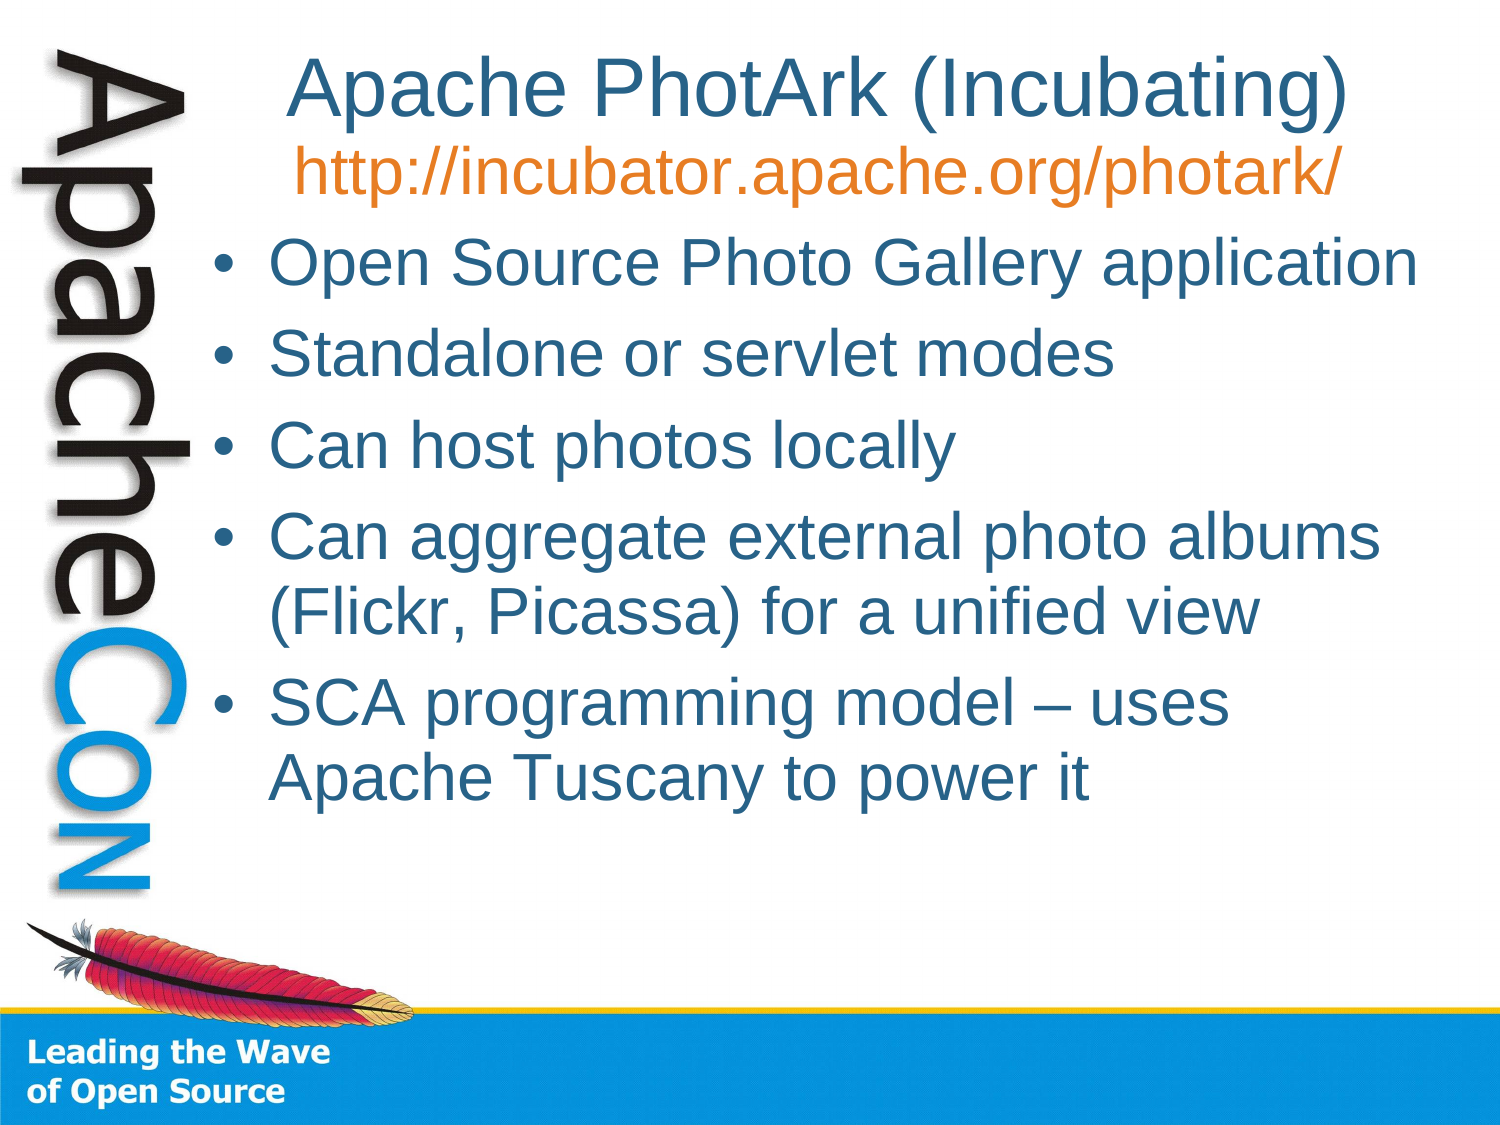

# Apache PhotArk (Incubating) http://incubator.apache.org/photark/
Open Source Photo Gallery application
Standalone or servlet modes
Can host photos locally
Can aggregate external photo albums (Flickr, Picassa) for a unified view
SCA programming model – uses Apache Tuscany to power it